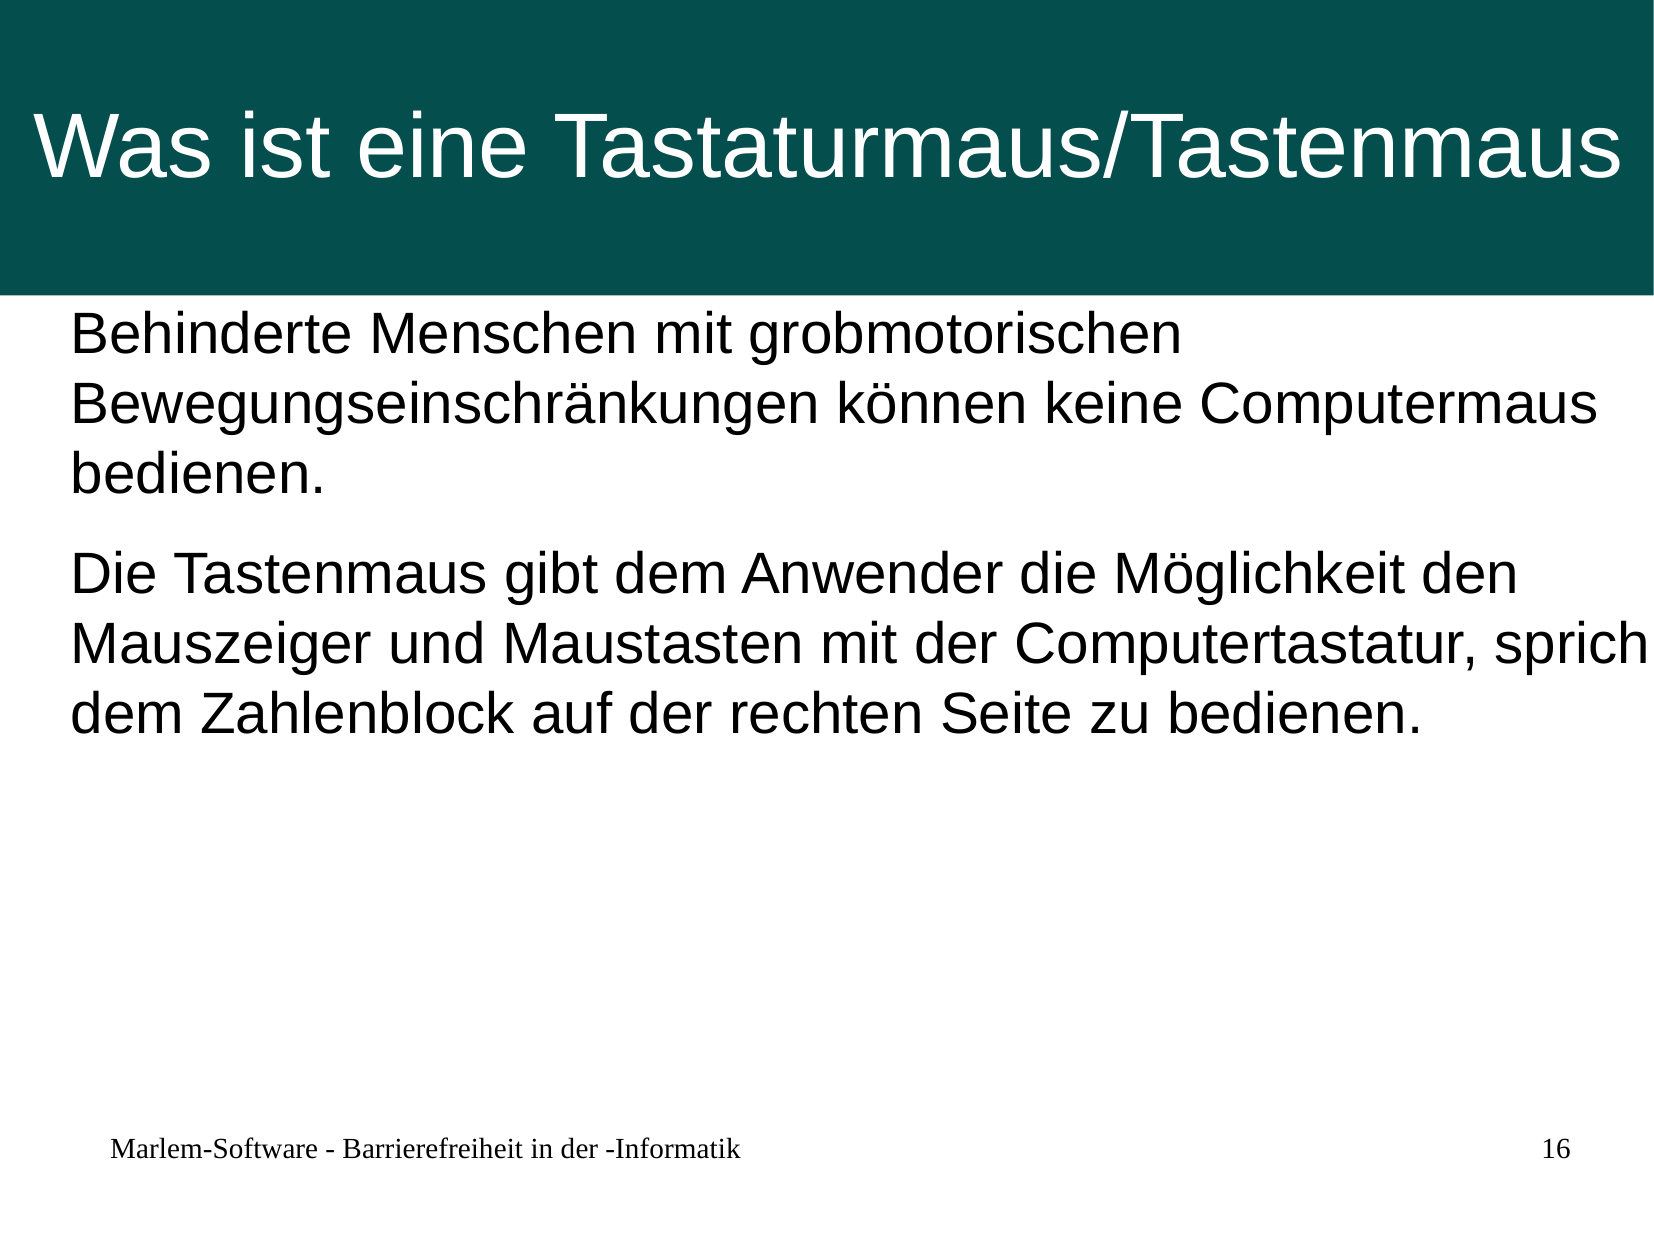

# Was ist eine Tastaturmaus/Tastenmaus
Behinderte Menschen mit grobmotorischen Bewegungseinschränkungen können keine Computermaus bedienen.
Die Tastenmaus gibt dem Anwender die Möglichkeit den Mauszeiger und Maustasten mit der Computertastatur, sprich dem Zahlenblock auf der rechten Seite zu bedienen.
Marlem-Software - Barrierefreiheit in der -Informatik
16